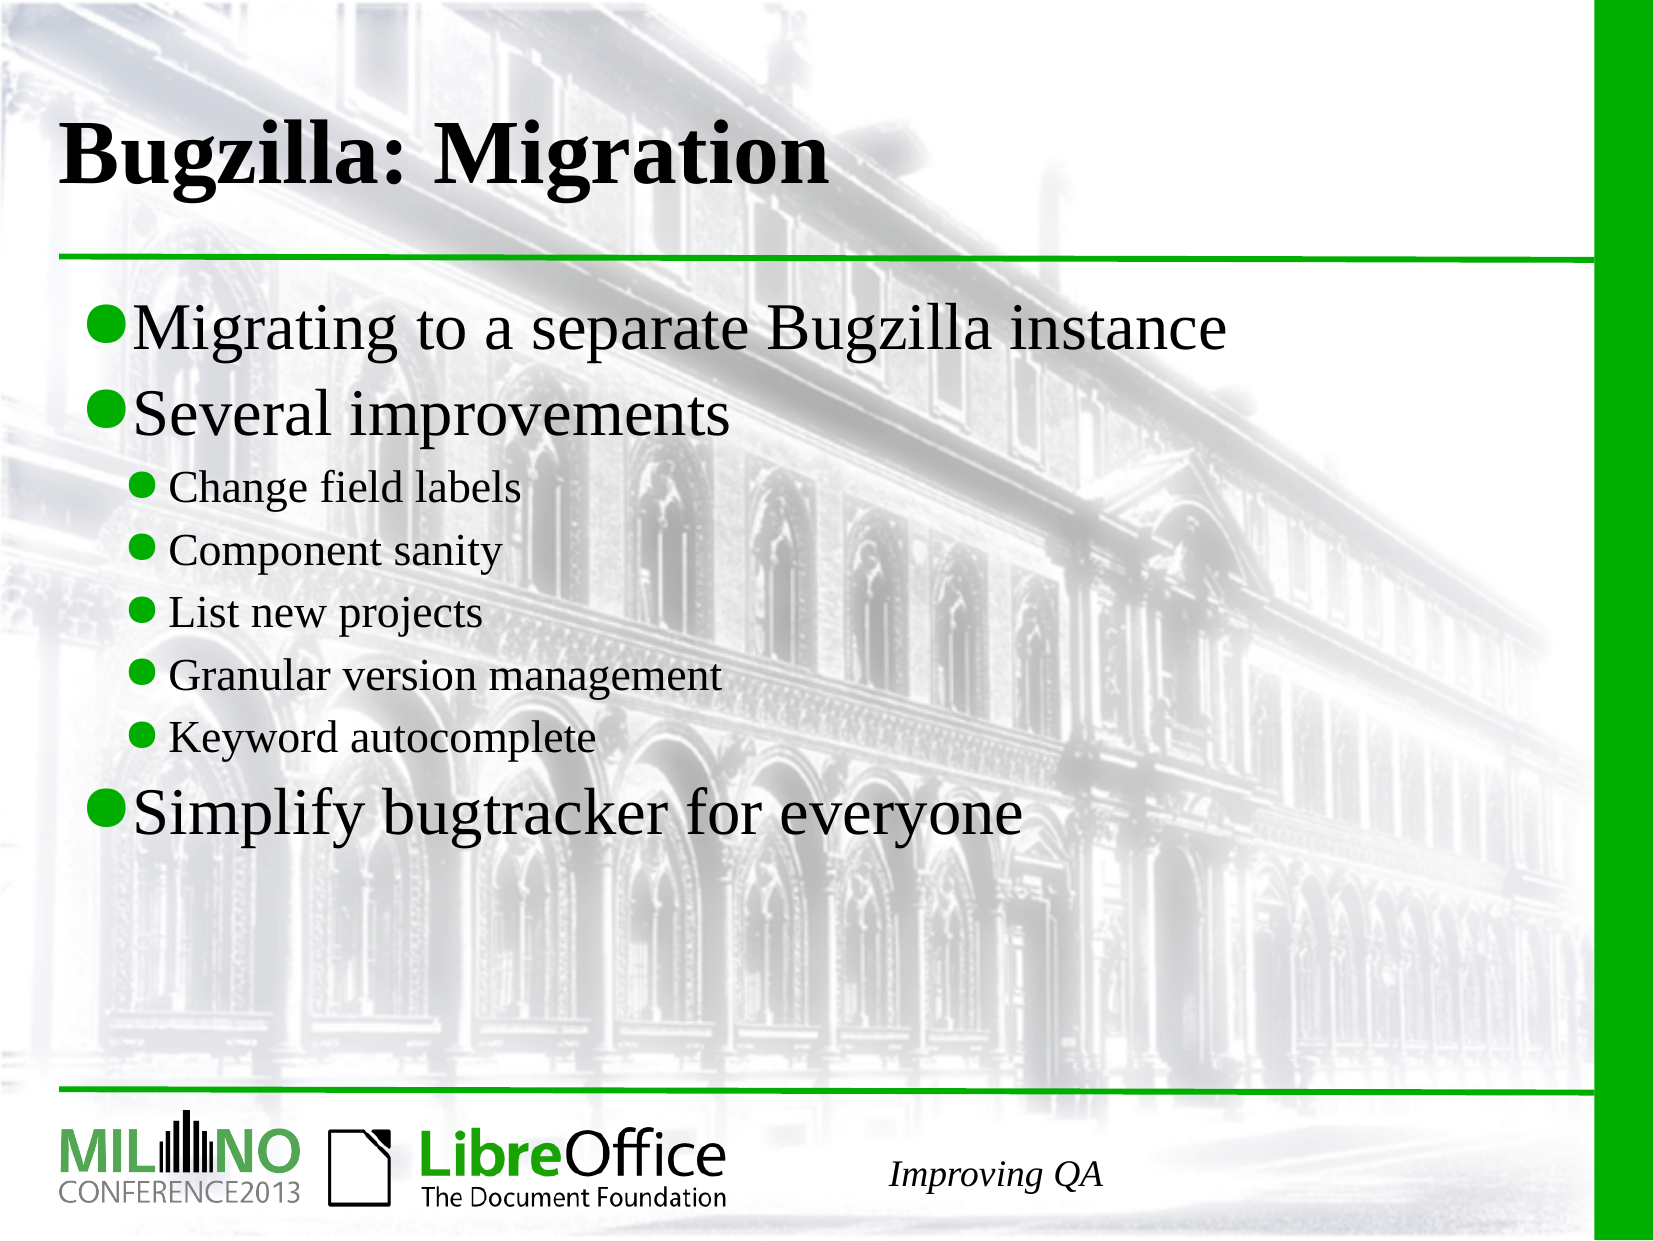

# Bugzilla: Migration
Migrating to a separate Bugzilla instance
Several improvements
Change field labels
Component sanity
List new projects
Granular version management
Keyword autocomplete
Simplify bugtracker for everyone